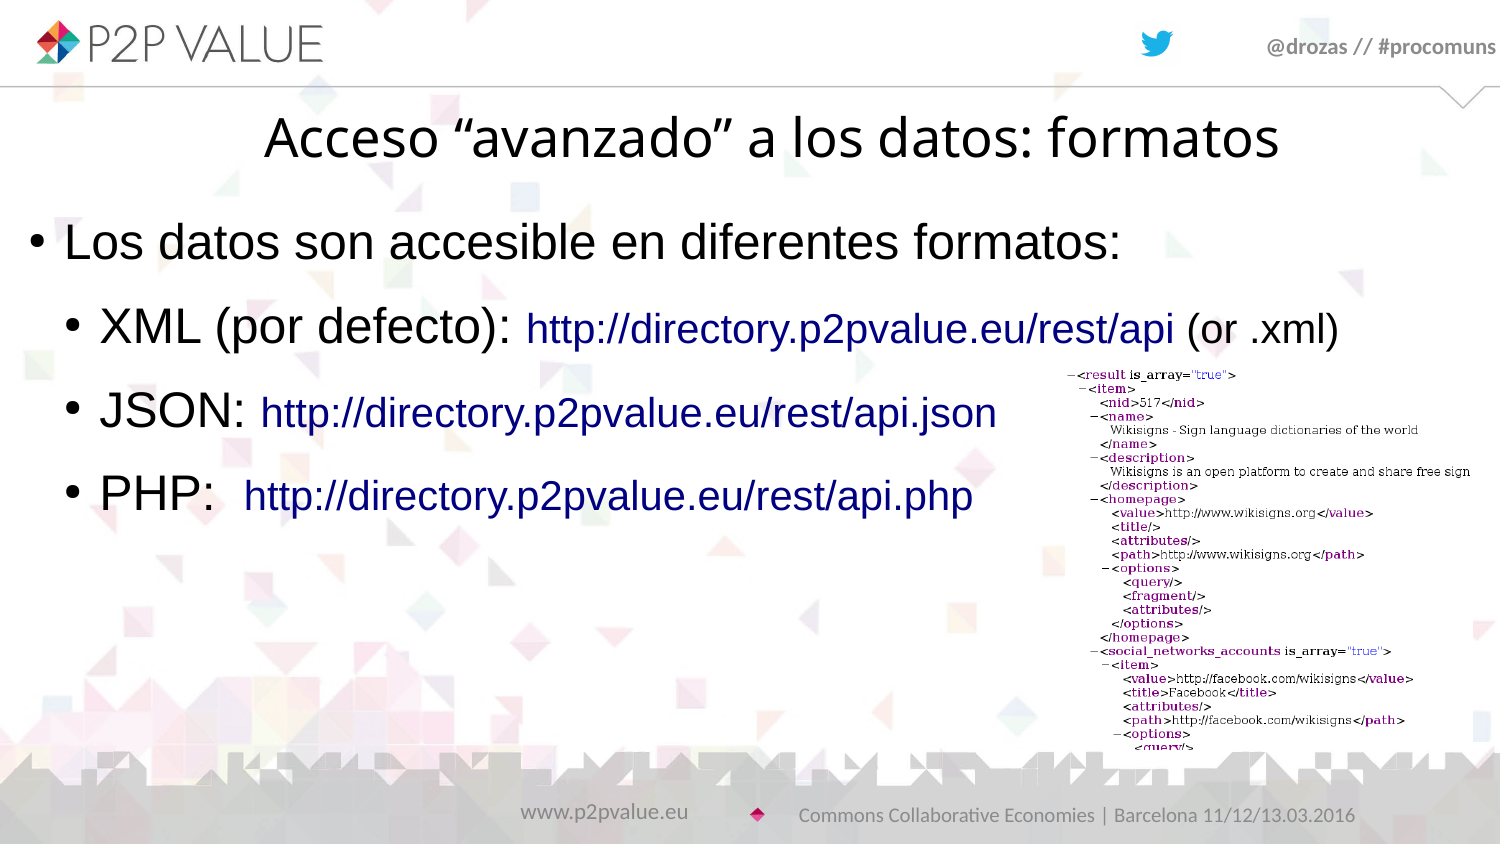

@drozas // #procomuns
# Acceso “avanzado” a los datos: formatos
Los datos son accesible en diferentes formatos:
XML (por defecto): http://directory.p2pvalue.eu/rest/api (or .xml)
JSON: http://directory.p2pvalue.eu/rest/api.json
PHP: http://directory.p2pvalue.eu/rest/api.php
www.p2pvalue.eu
Commons Collaborative Economies | Barcelona 11/12/13.03.2016